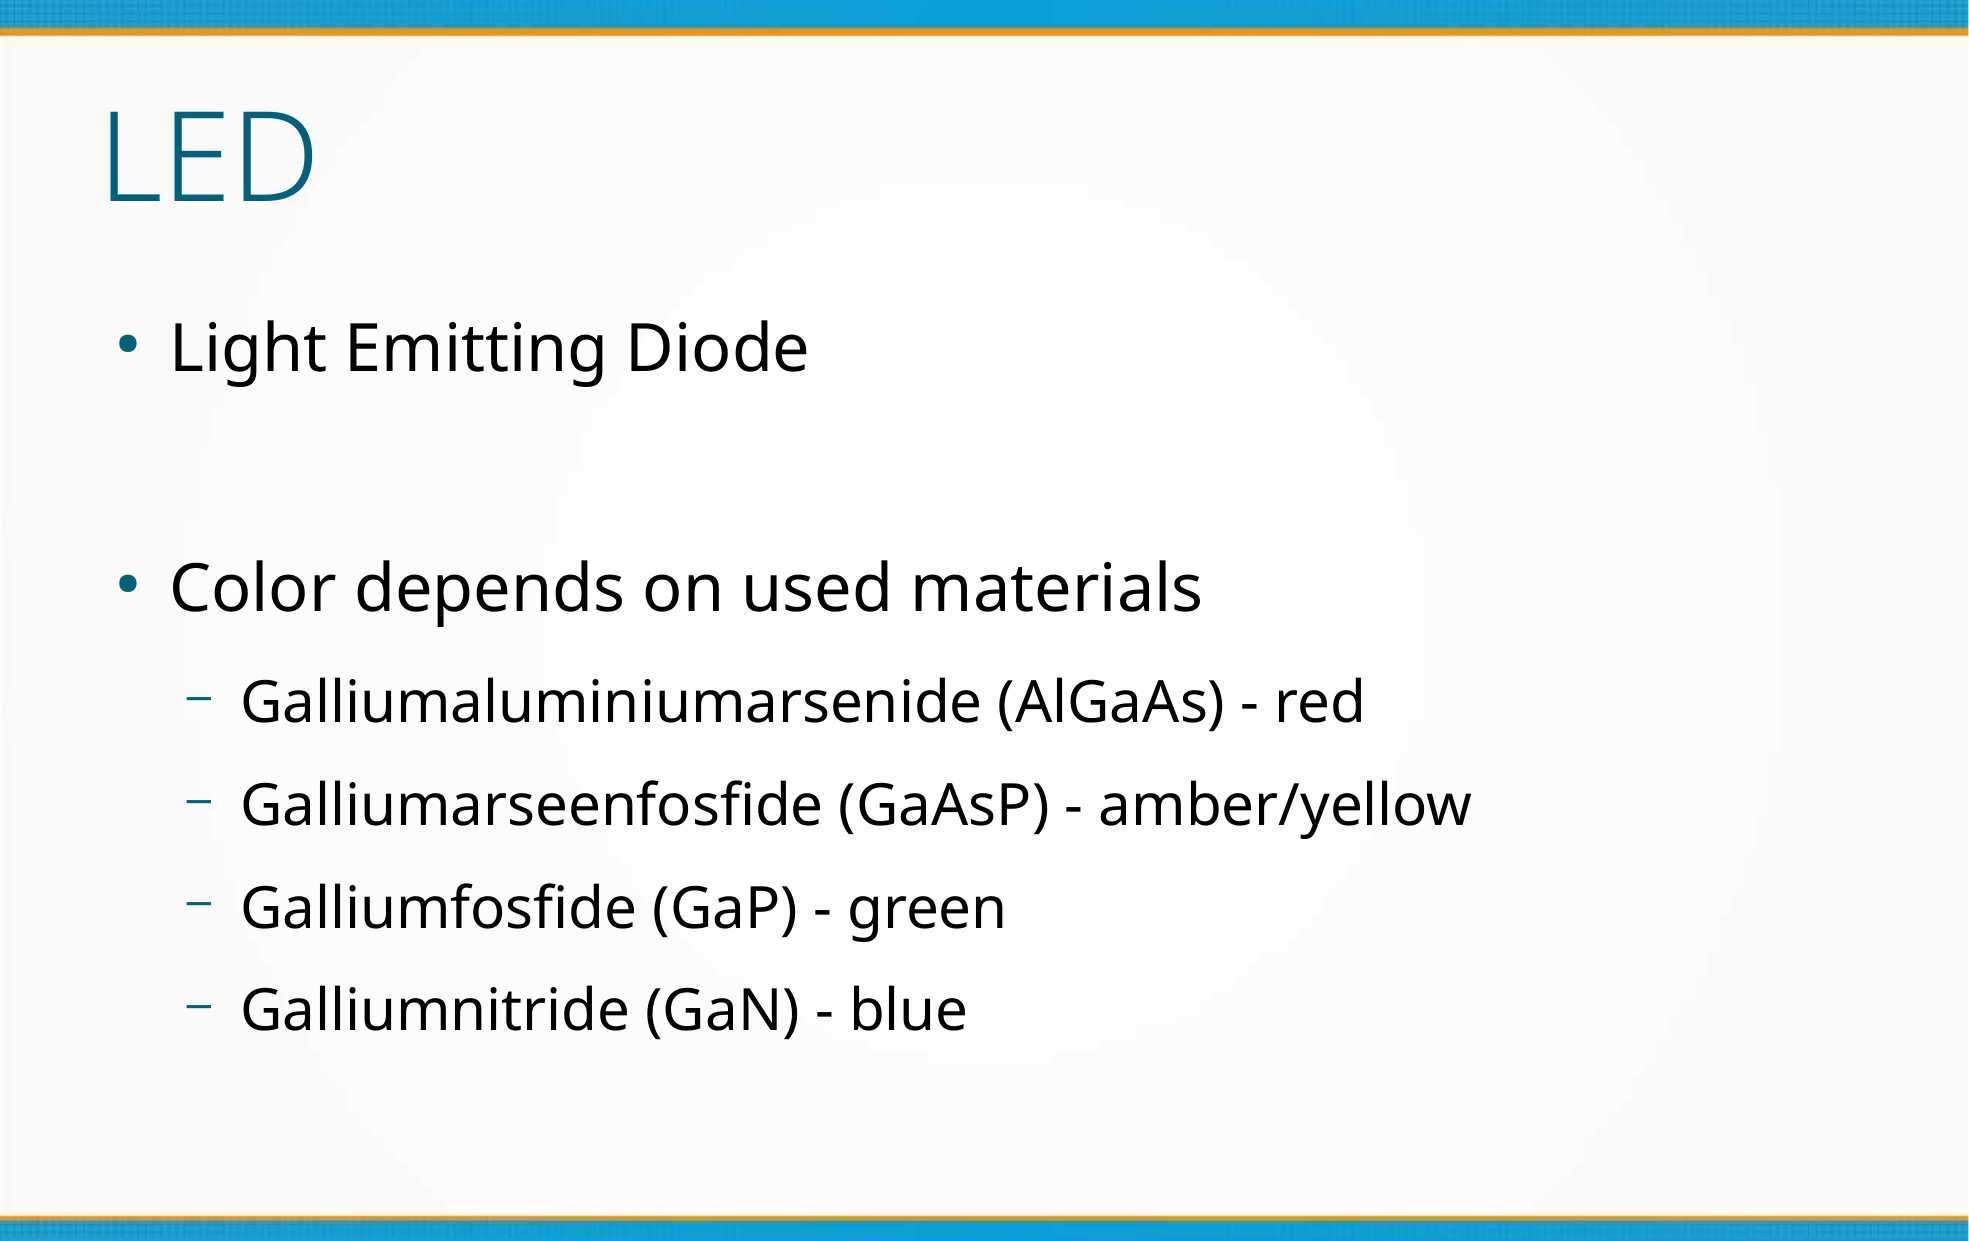

# LED
Light Emitting Diode
Color depends on used materials
Galliumaluminiumarsenide (AlGaAs) - red
Galliumarseenfosfide (GaAsP) - amber/yellow
Galliumfosfide (GaP) - green
Galliumnitride (GaN) - blue